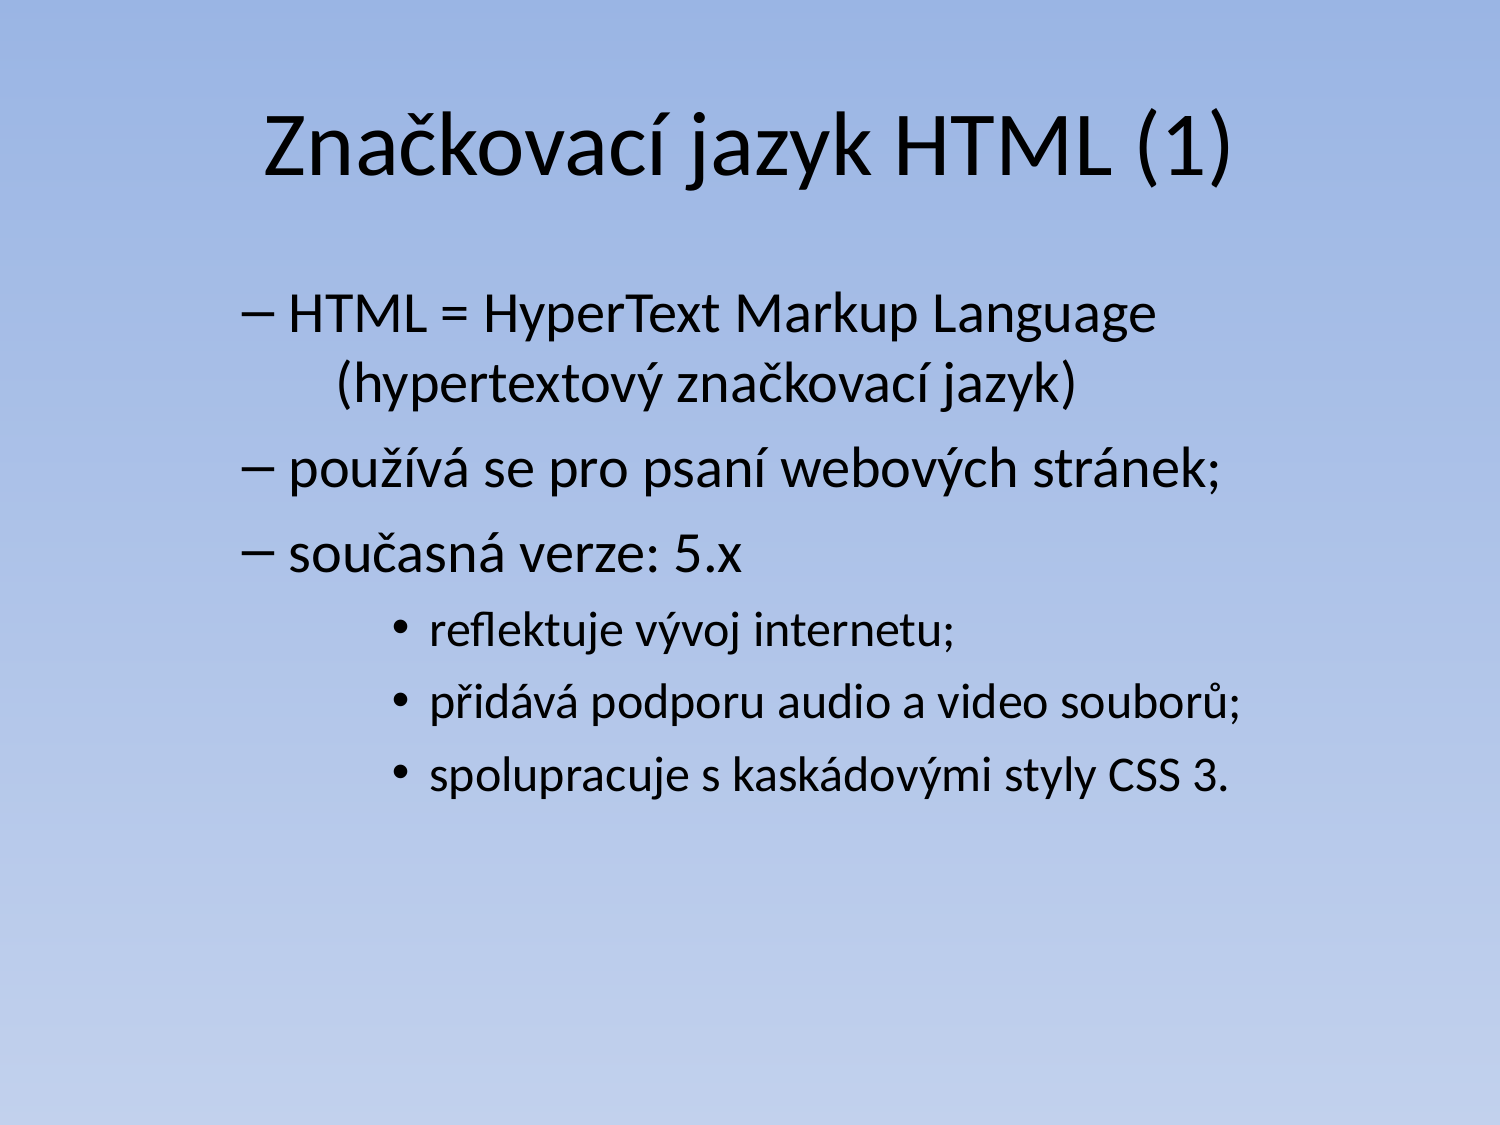

# Značkovací jazyk HTML (1)
HTML = HyperText Markup Language (hypertextový značkovací jazyk)
používá se pro psaní webových stránek;
současná verze: 5.x
reflektuje vývoj internetu;
přidává podporu audio a video souborů;
spolupracuje s kaskádovými styly CSS 3.